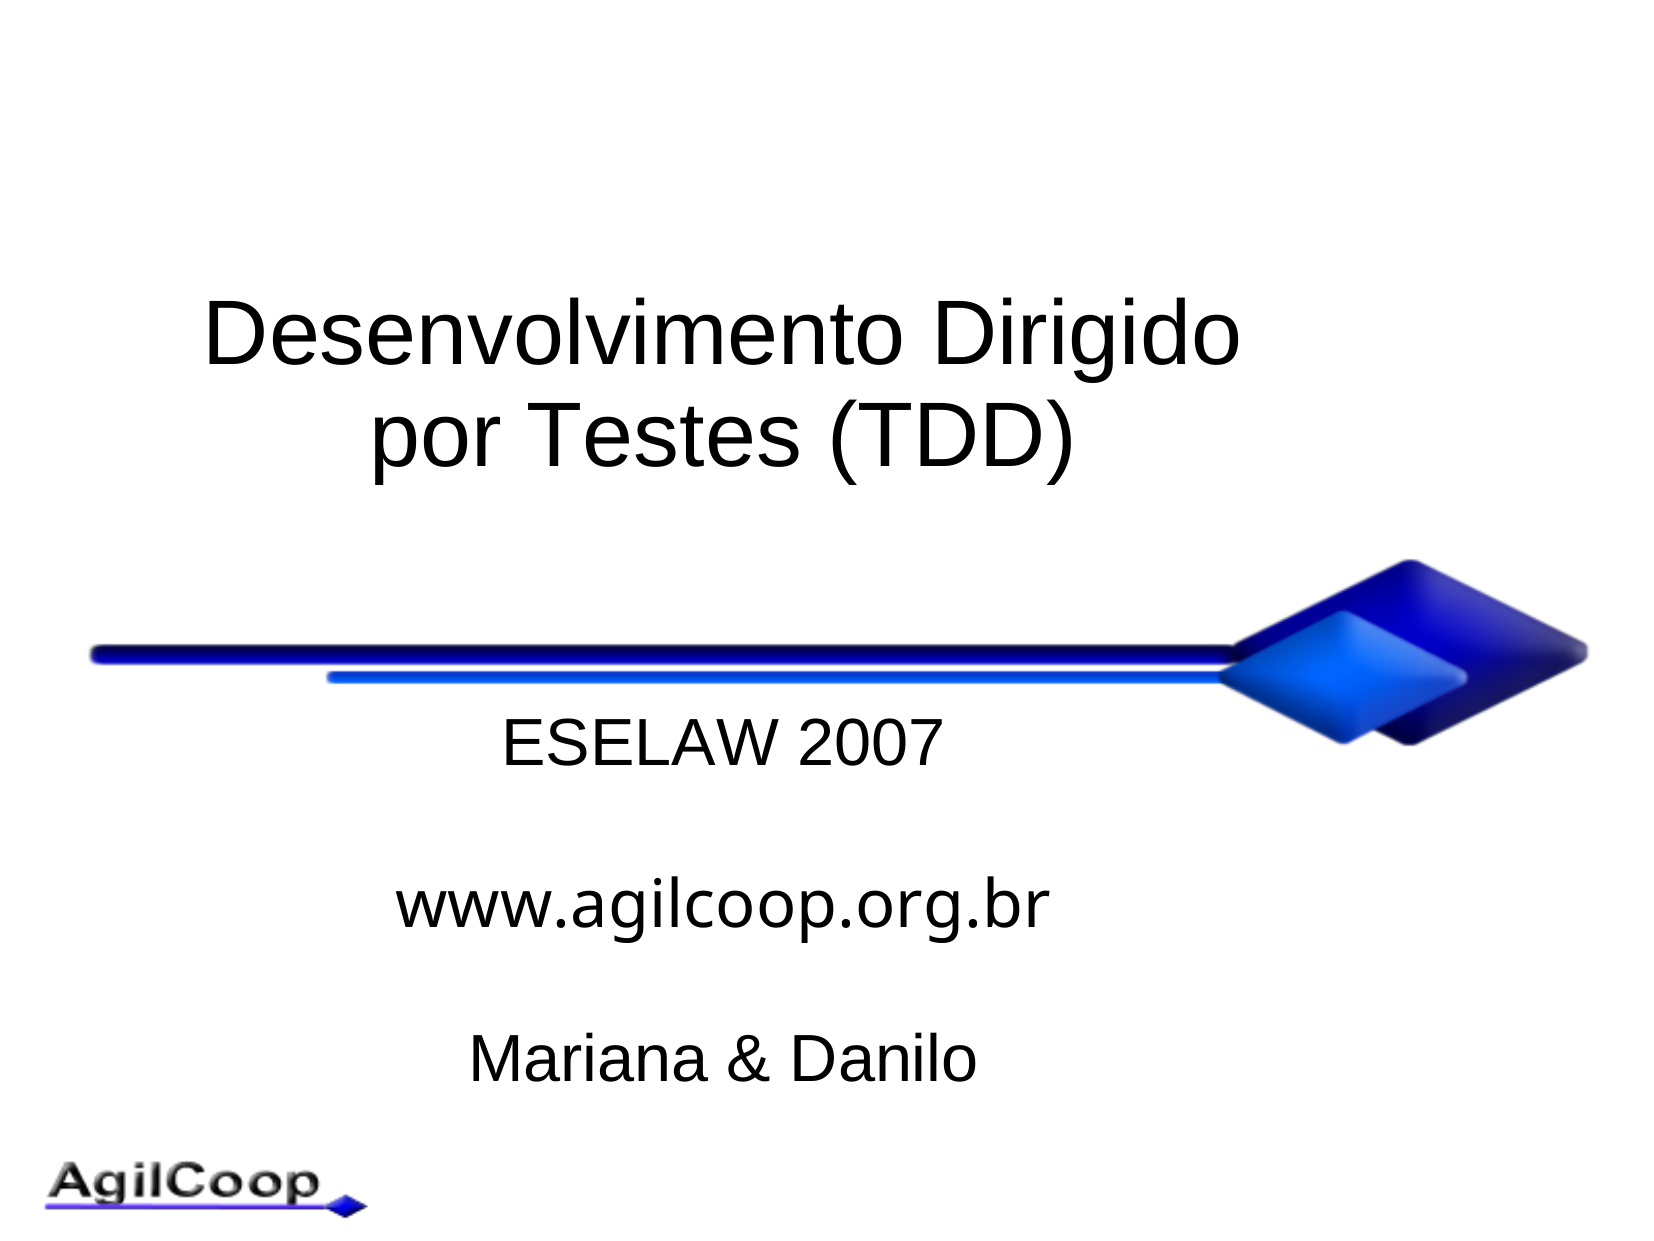

# Desenvolvimento Dirigido por Testes (TDD)
ESELAW 2007
www.agilcoop.org.br
Mariana & Danilo